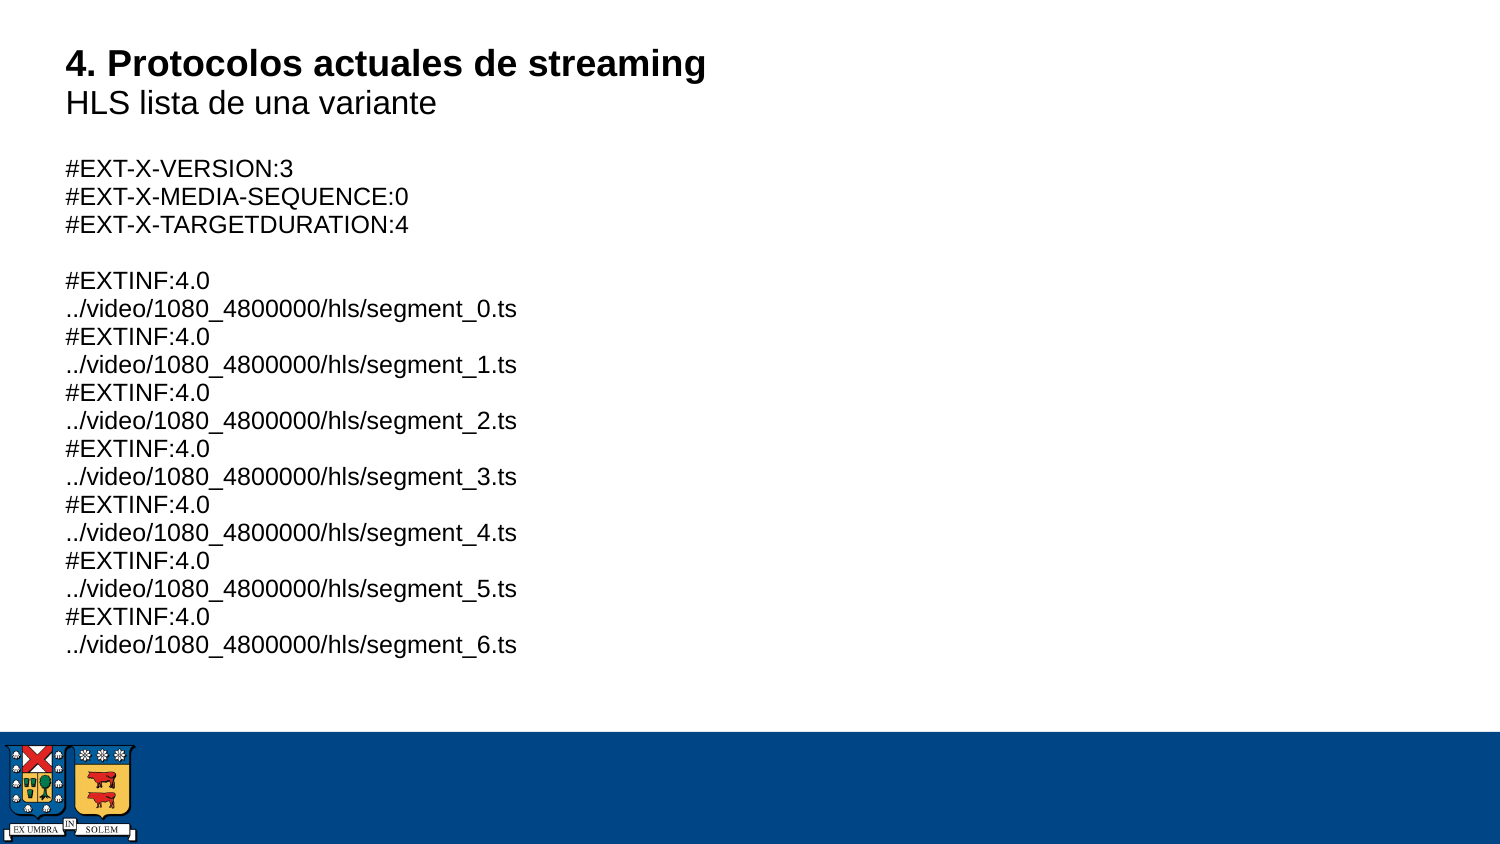

4. Protocolos actuales de streaming
HLS lista de una variante
#EXT-X-VERSION:3
#EXT-X-MEDIA-SEQUENCE:0
#EXT-X-TARGETDURATION:4
#EXTINF:4.0
../video/1080_4800000/hls/segment_0.ts
#EXTINF:4.0
../video/1080_4800000/hls/segment_1.ts
#EXTINF:4.0
../video/1080_4800000/hls/segment_2.ts
#EXTINF:4.0
../video/1080_4800000/hls/segment_3.ts
#EXTINF:4.0
../video/1080_4800000/hls/segment_4.ts
#EXTINF:4.0
../video/1080_4800000/hls/segment_5.ts
#EXTINF:4.0
../video/1080_4800000/hls/segment_6.ts